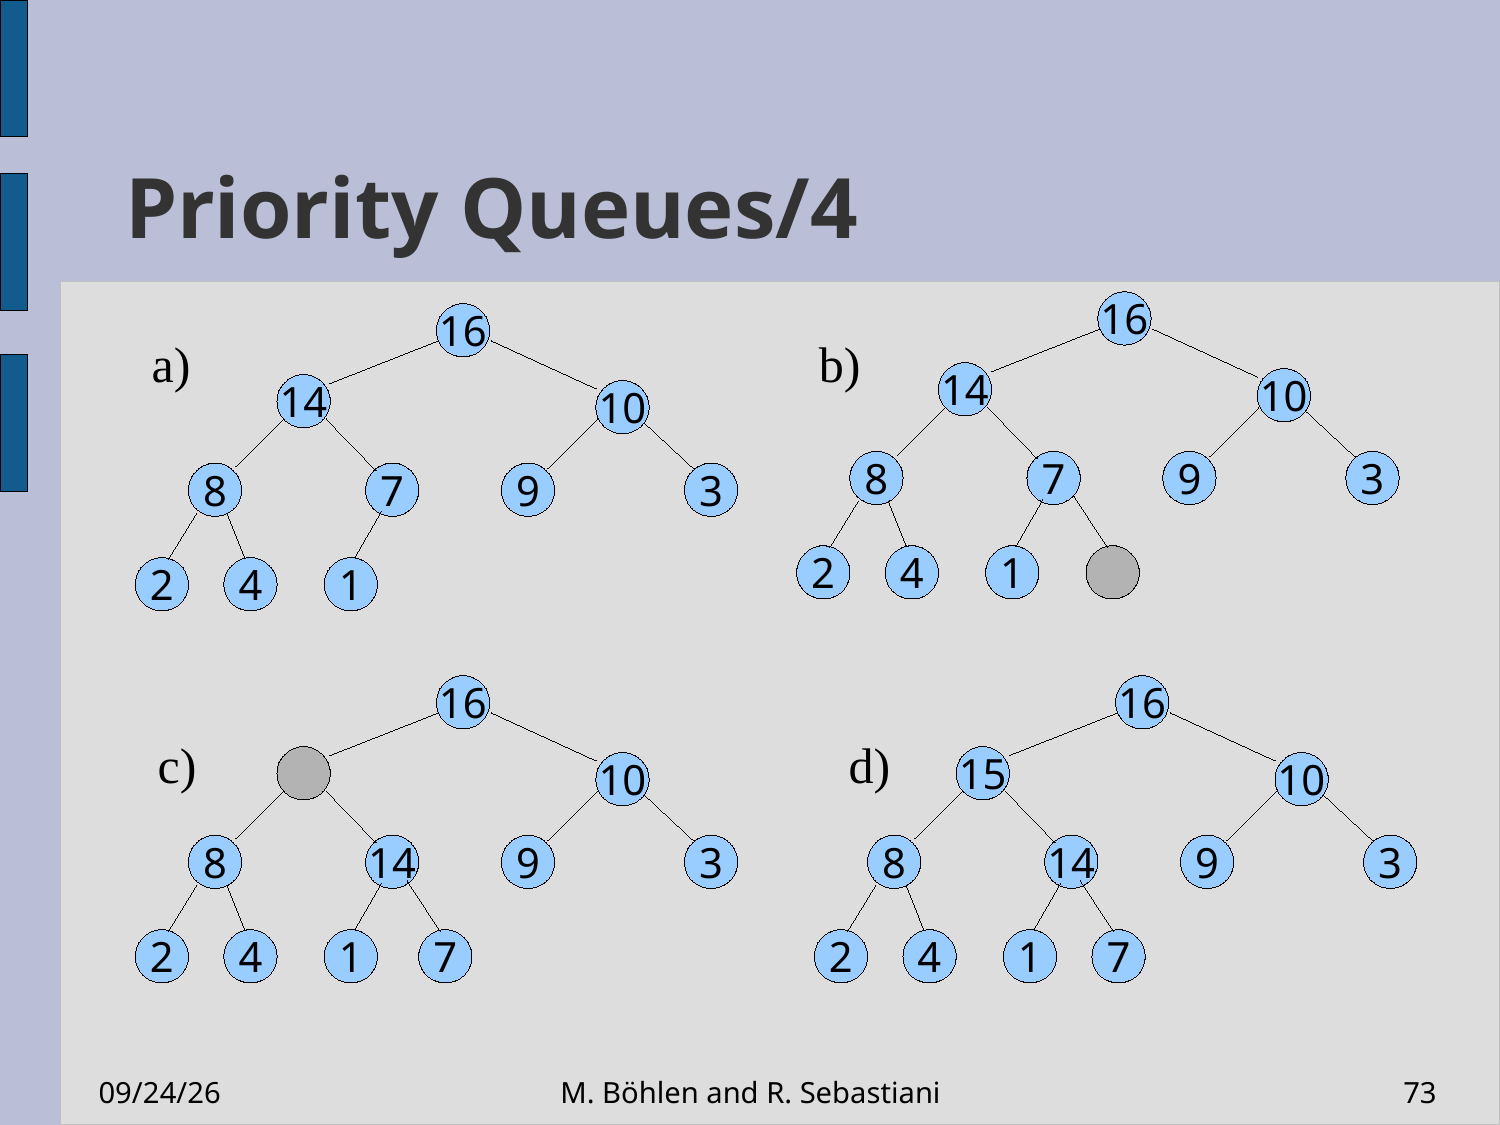

# Priority Queues/4
16
16
a)
b)
14
10
14
10
8
7
9
3
8
7
9
3
2
4
1
2
4
1
16
16
d)
c)
15
10
10
8
14
9
3
8
14
9
3
2
4
1
7
2
4
1
7
M. Böhlen and R. Sebastiani
73